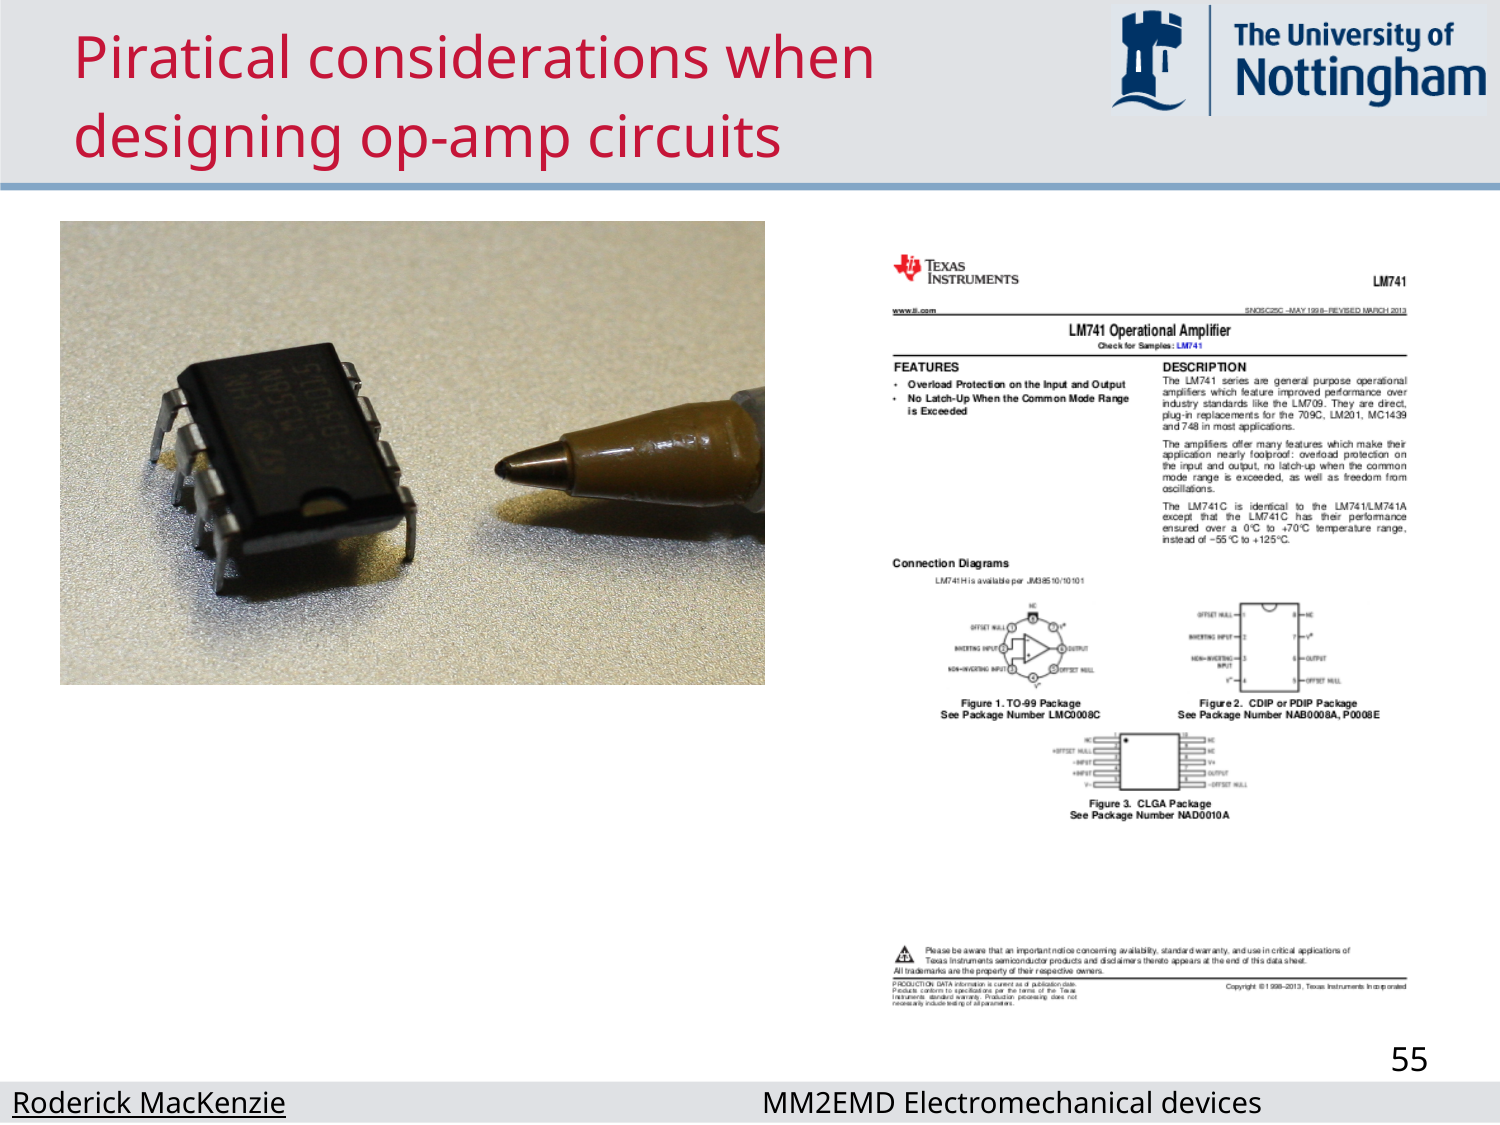

# Piratical considerations when designing op-amp circuits